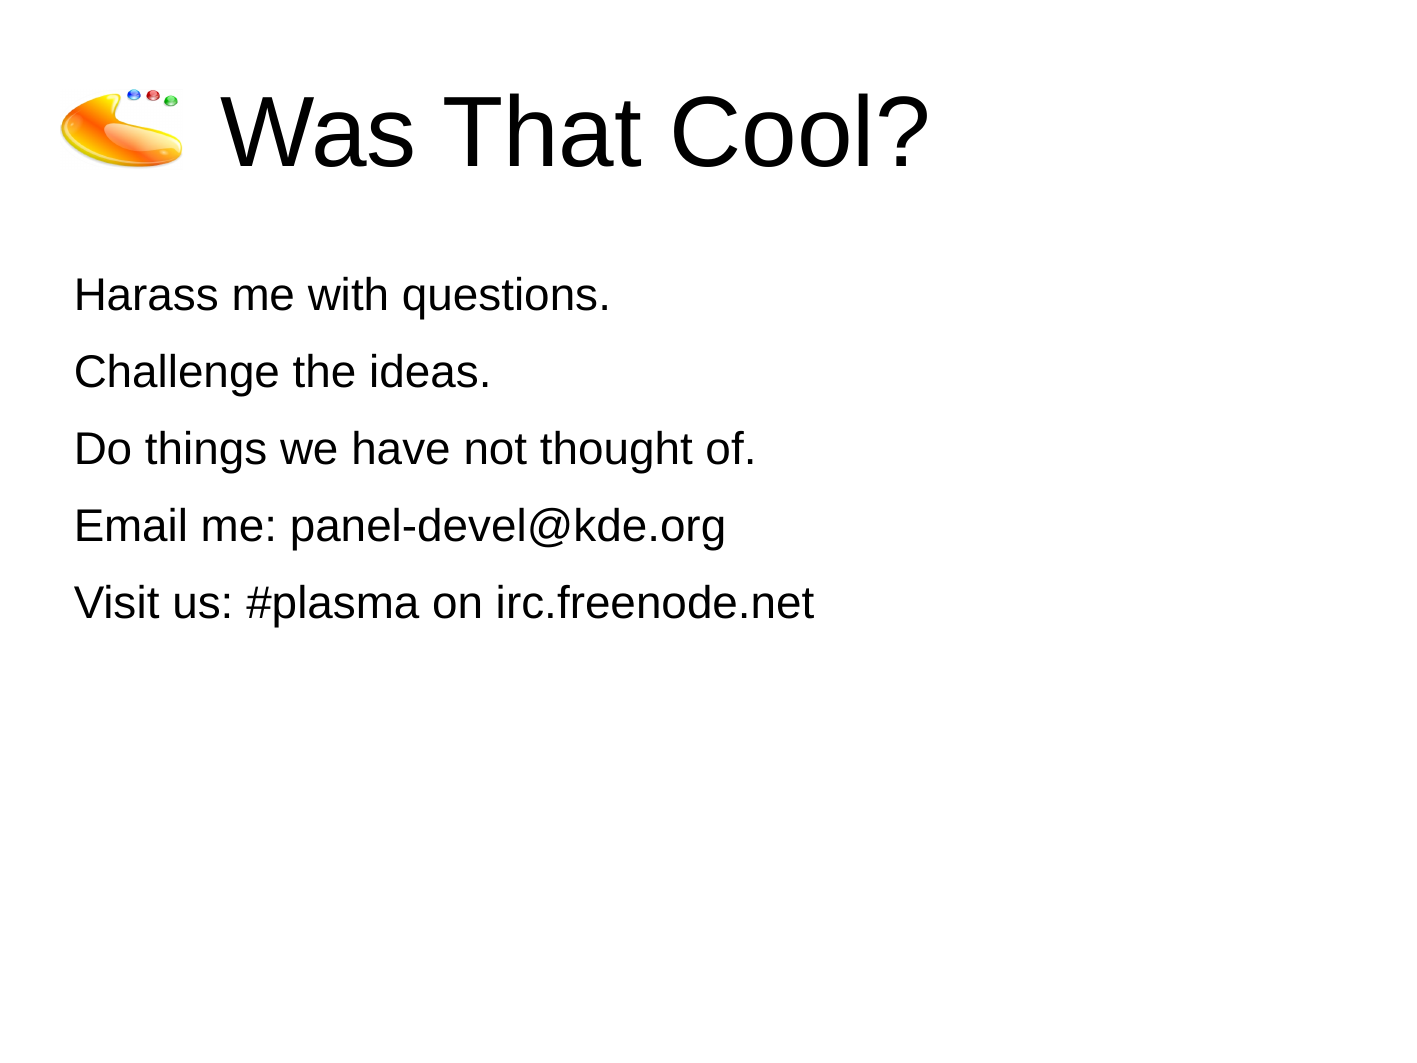

Was That Cool?
Harass me with questions.
Challenge the ideas.
Do things we have not thought of.
Email me: panel-devel@kde.org
Visit us: #plasma on irc.freenode.net